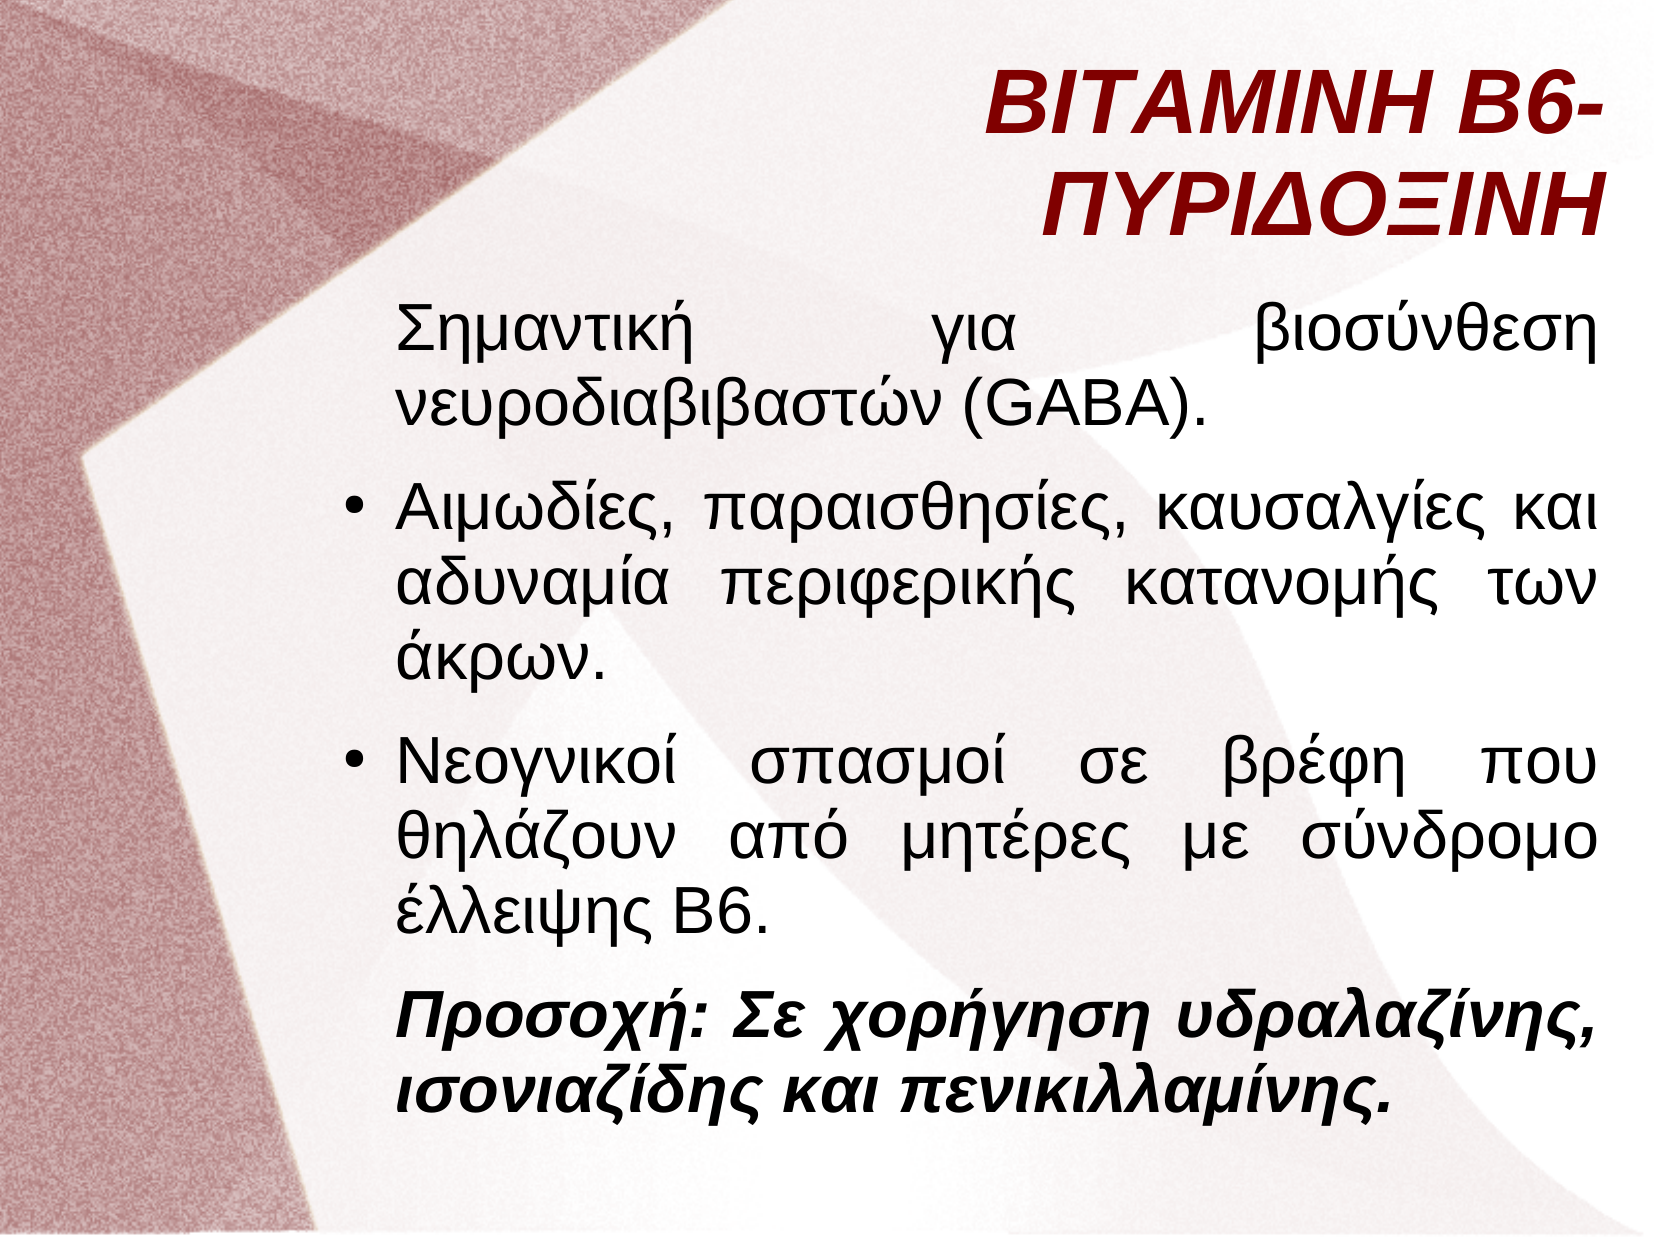

# ΒΙΤΑΜΙΝΗ Β6-ΠΥΡΙΔΟΞΙΝΗ
Σημαντική για βιοσύνθεση νευροδιαβιβαστών (GABA).
Αιμωδίες, παραισθησίες, καυσαλγίες και αδυναμία περιφερικής κατανομής των άκρων.
Νεογνικοί σπασμοί σε βρέφη που θηλάζουν από μητέρες με σύνδρομο έλλειψης Β6.
Προσοχή: Σε χορήγηση υδραλαζίνης, ισονιαζίδης και πενικιλλαμίνης.